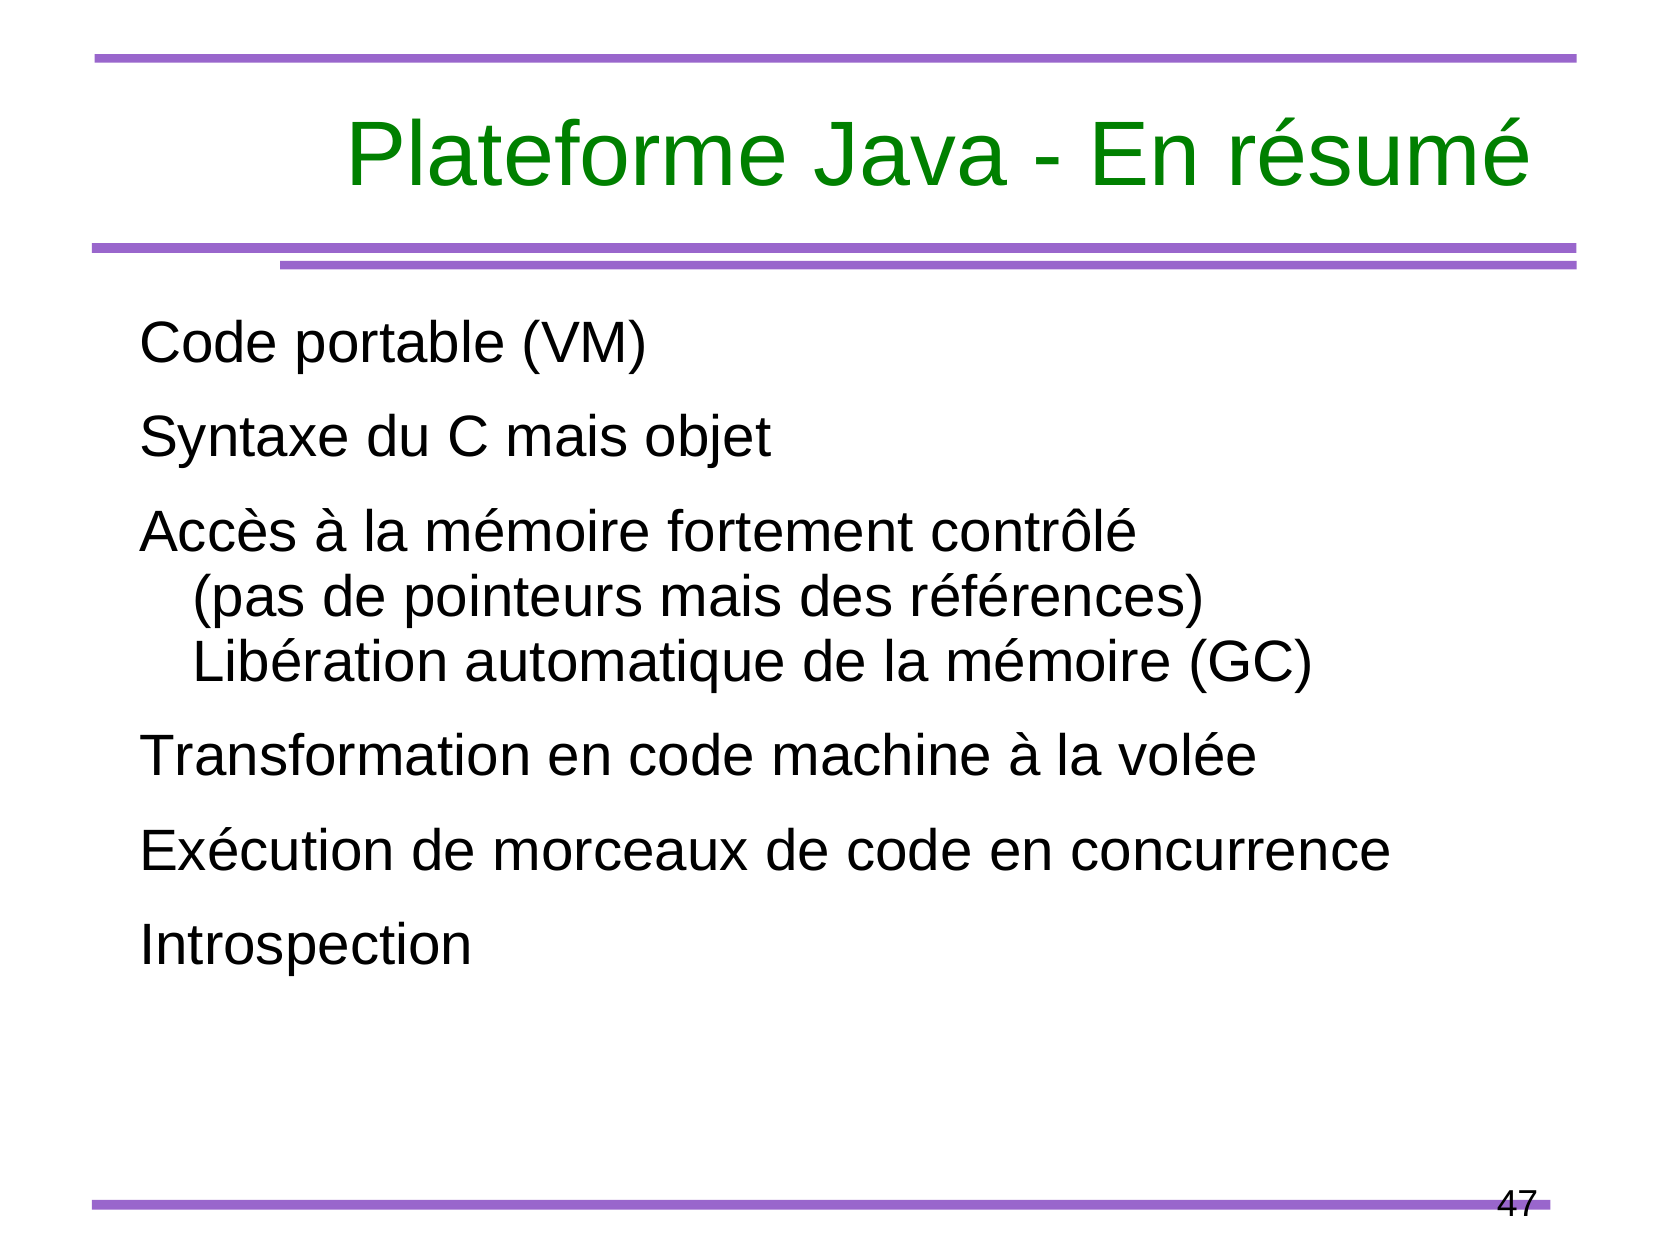

# Plateforme Java - En résumé
Code portable (VM)
Syntaxe du C mais objet
Accès à la mémoire fortement contrôlé
(pas de pointeurs mais des références)
Libération automatique de la mémoire (GC)
Transformation en code machine à la volée
Exécution de morceaux de code en concurrence
Introspection